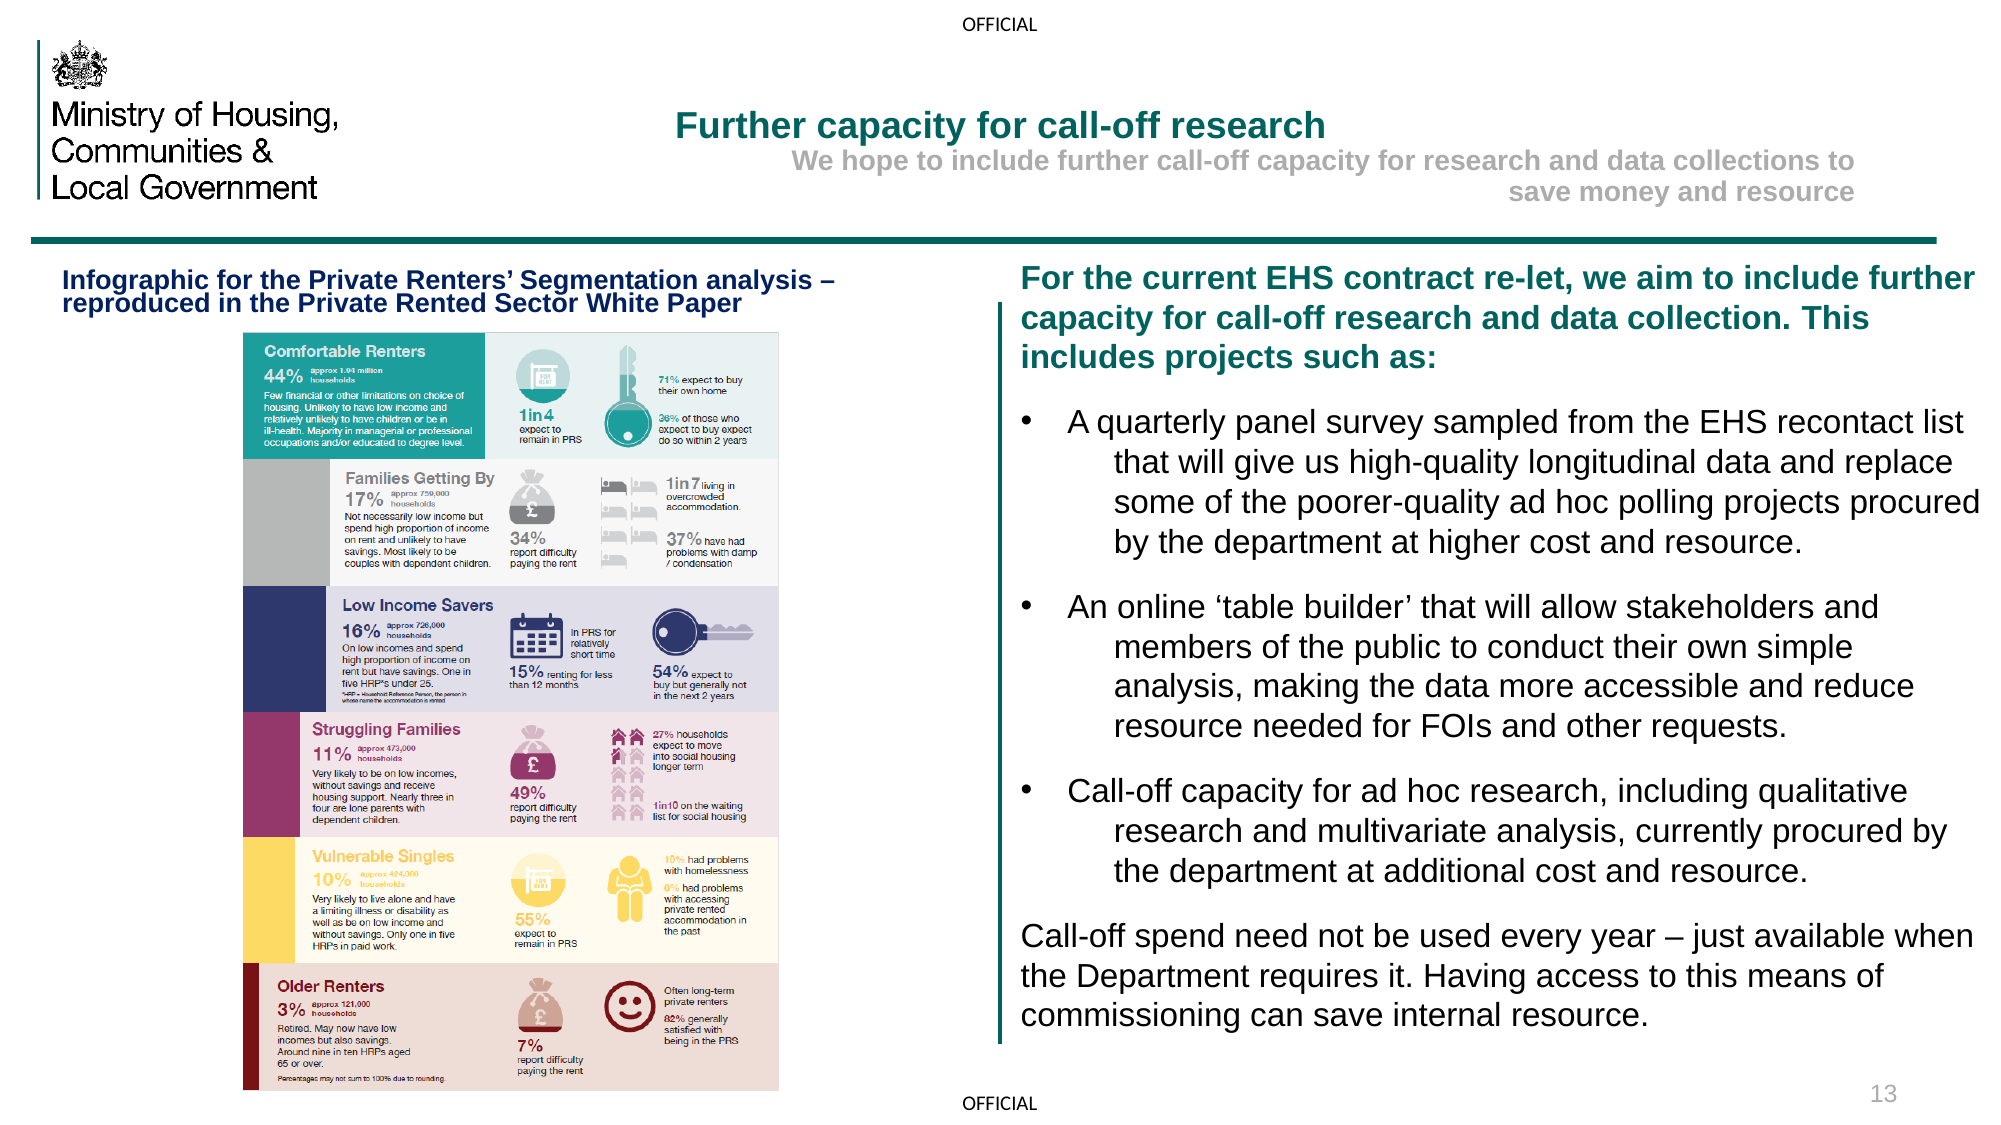

Further capacity for call-off research
We hope to include further call-off capacity for research and data collections to save money and resource
Infographic for the Private Renters’ Segmentation analysis – reproduced in the Private Rented Sector White Paper
# For the current EHS contract re-let, we aim to include further capacity for call-off research and data collection. This includes projects such as:
A quarterly panel survey sampled from the EHS recontact list that will give us high-quality longitudinal data and replace some of the poorer-quality ad hoc polling projects procured by the department at higher cost and resource.
An online ‘table builder’ that will allow stakeholders and members of the public to conduct their own simple analysis, making the data more accessible and reduce resource needed for FOIs and other requests.
Call-off capacity for ad hoc research, including qualitative research and multivariate analysis, currently procured by the department at additional cost and resource.
Call-off spend need not be used every year – just available when the Department requires it. Having access to this means of commissioning can save internal resource.